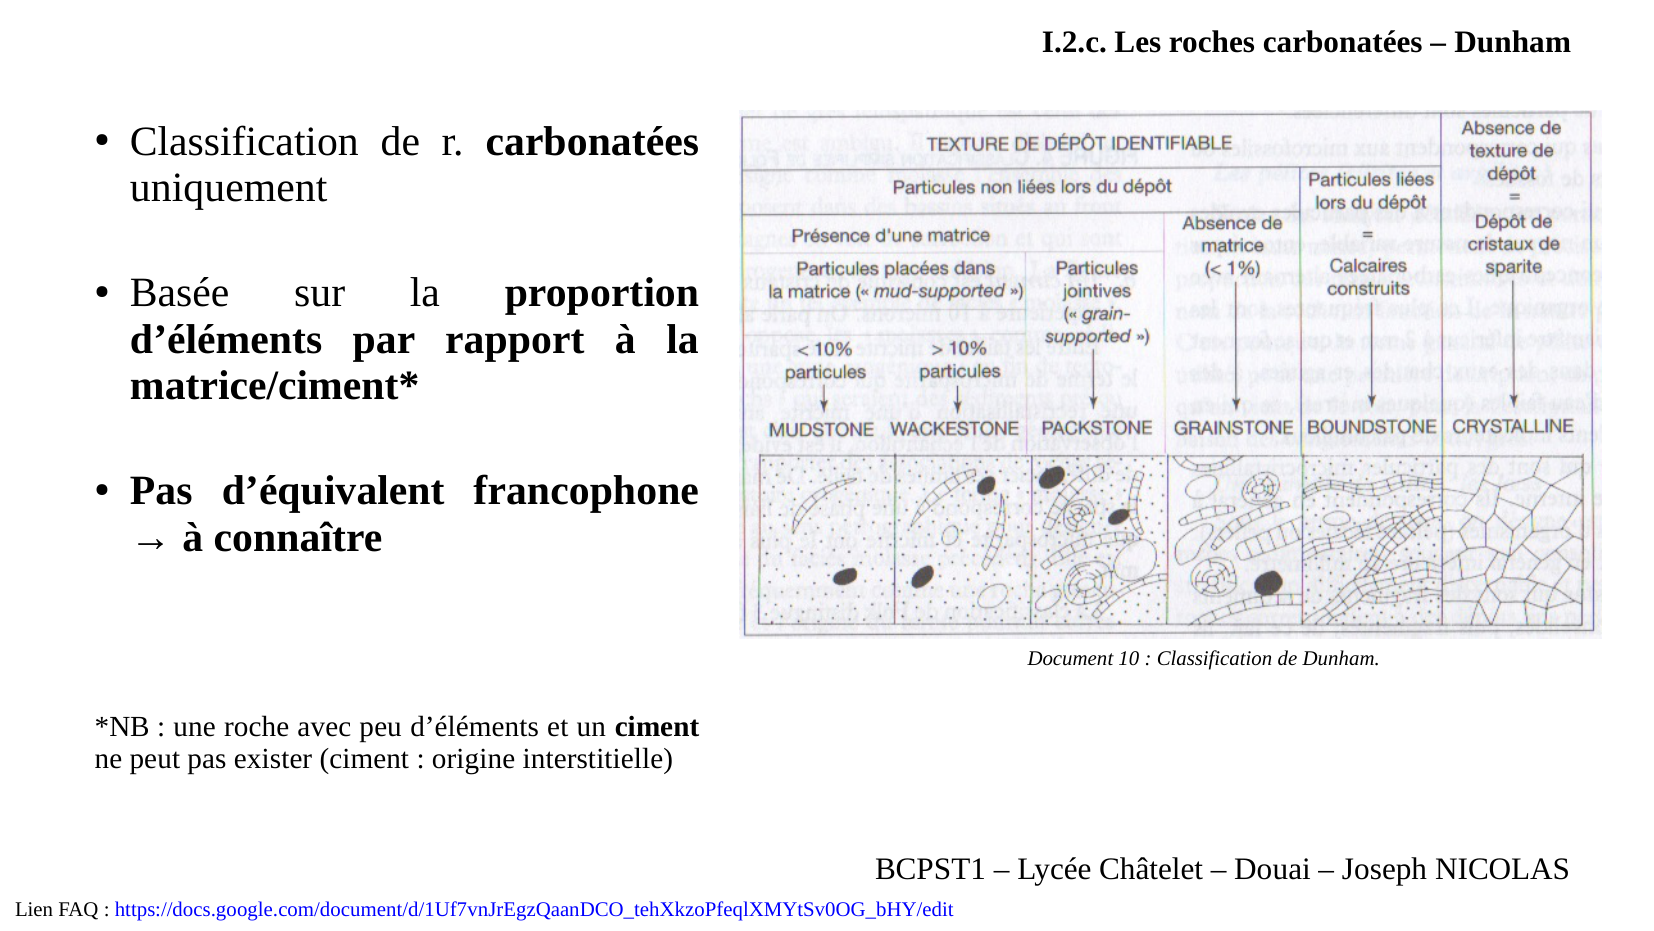

I.2.c. Les roches carbonatées – Dunham
Classification de r. carbonatées uniquement
Basée sur la proportion d’éléments par rapport à la matrice/ciment*
Pas d’équivalent francophone → à connaître
*NB : une roche avec peu d’éléments et un ciment ne peut pas exister (ciment : origine interstitielle)
Document 10 : Classification de Dunham.
BCPST1 – Lycée Châtelet – Douai – Joseph NICOLAS
Lien FAQ : https://docs.google.com/document/d/1Uf7vnJrEgzQaanDCO_tehXkzoPfeqlXMYtSv0OG_bHY/edit